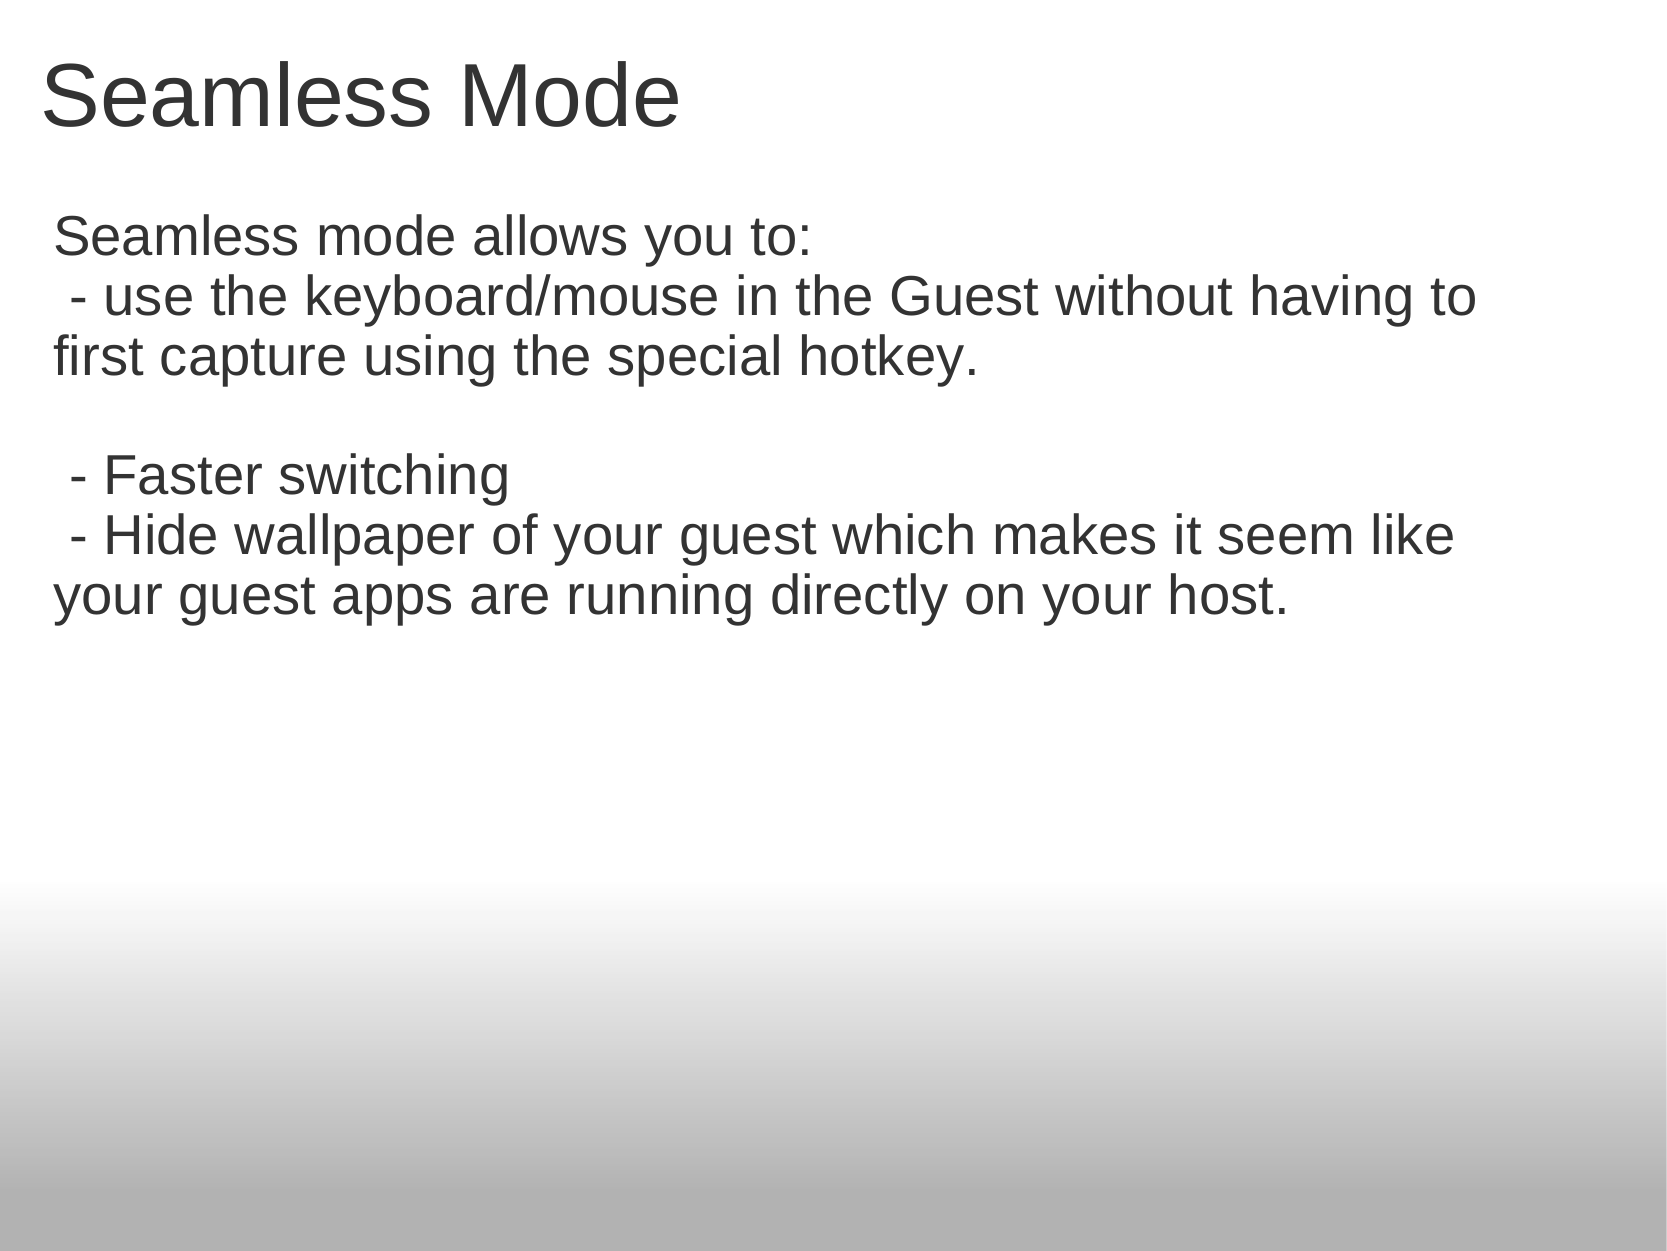

# Seamless Mode
Seamless mode allows you to:
 - use the keyboard/mouse in the Guest without having to first capture using the special hotkey.
 - Faster switching
 - Hide wallpaper of your guest which makes it seem like your guest apps are running directly on your host.